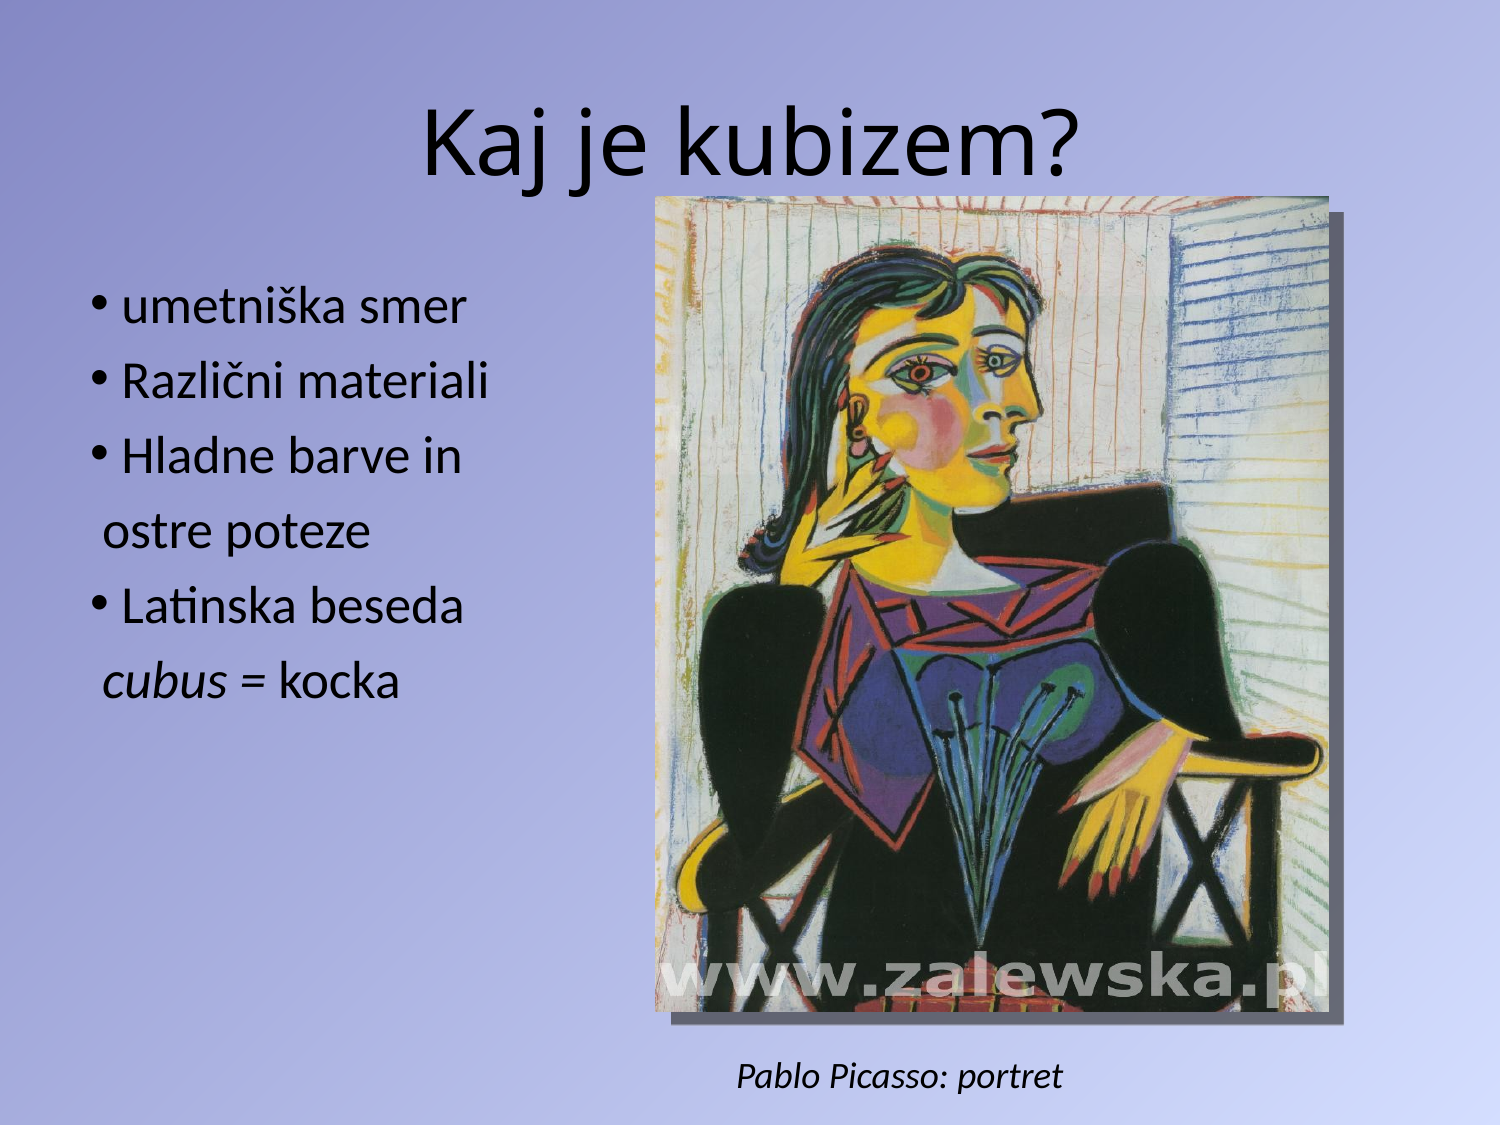

# Kaj je kubizem?
umetniška smer
Različni materiali
Hladne barve in
 ostre poteze
Latinska beseda
 cubus = kocka
 Pablo Picasso: portret